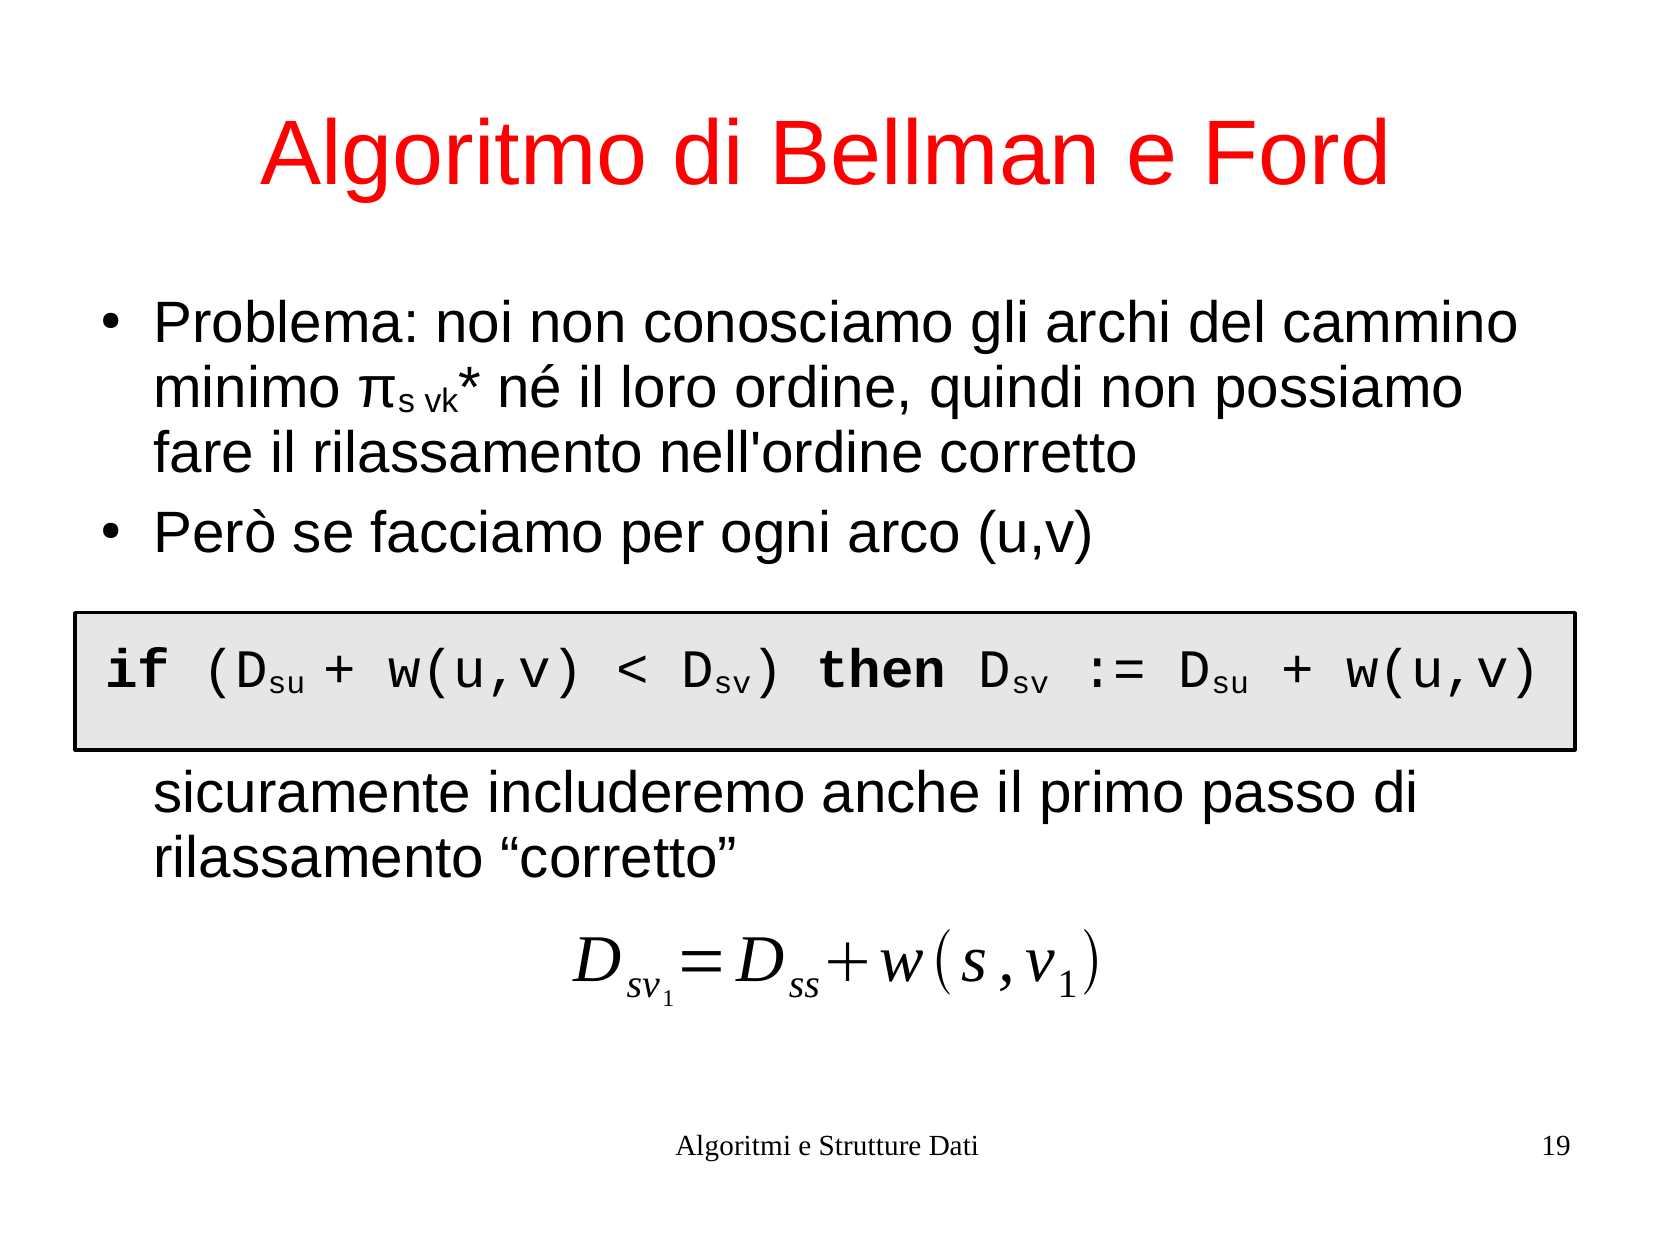

# Algoritmo di Bellman e Ford
Problema: noi non conosciamo gli archi del cammino minimo πs vk* né il loro ordine, quindi non possiamo fare il rilassamento nell'ordine corretto
Però se facciamo per ogni arco (u,v)
sicuramente includeremo anche il primo passo di rilassamento “corretto”
if (Dsu + w(u,v) < Dsv) then Dsv := Dsu + w(u,v)
Algoritmi e Strutture Dati
19